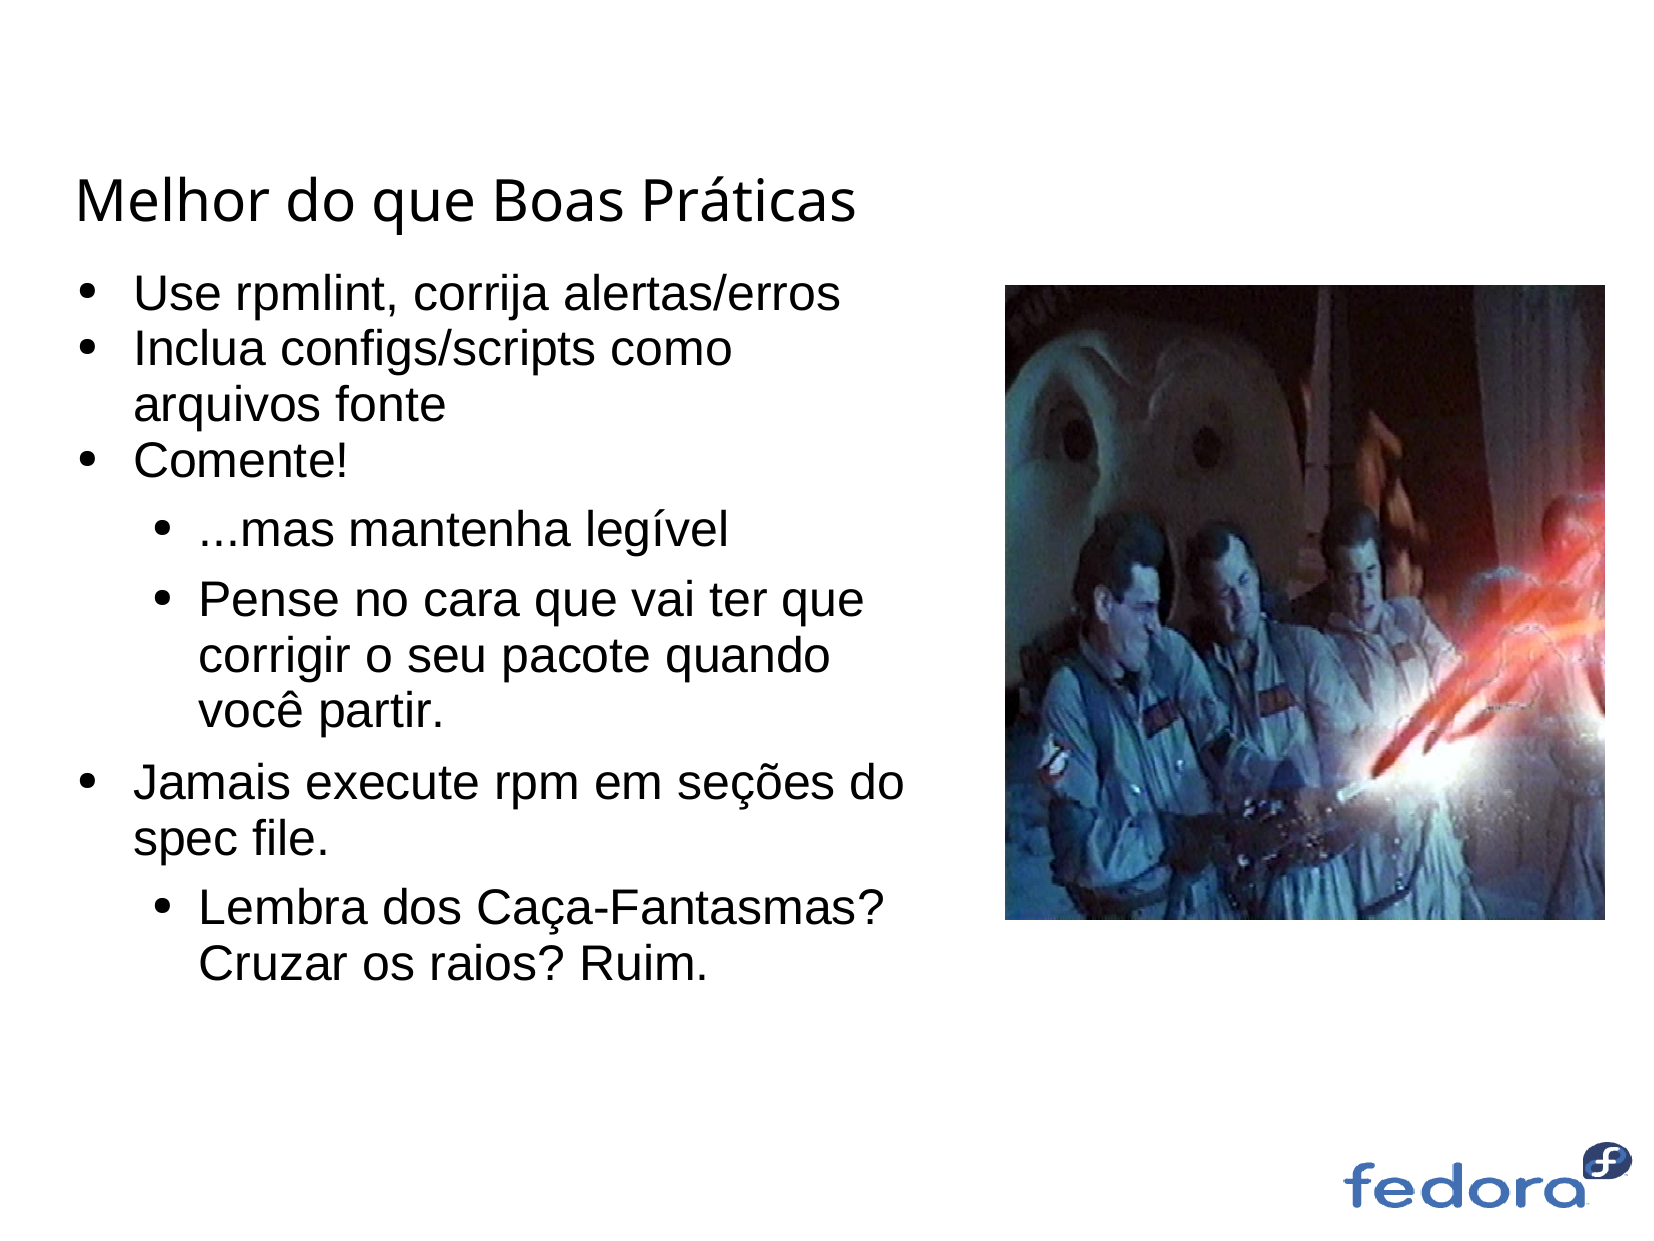

# Melhor do que Boas Práticas
Use rpmlint, corrija alertas/erros
Inclua configs/scripts como arquivos fonte
Comente!
...mas mantenha legível
Pense no cara que vai ter que corrigir o seu pacote quando você partir.
Jamais execute rpm em seções do spec file.
Lembra dos Caça-Fantasmas? Cruzar os raios? Ruim.